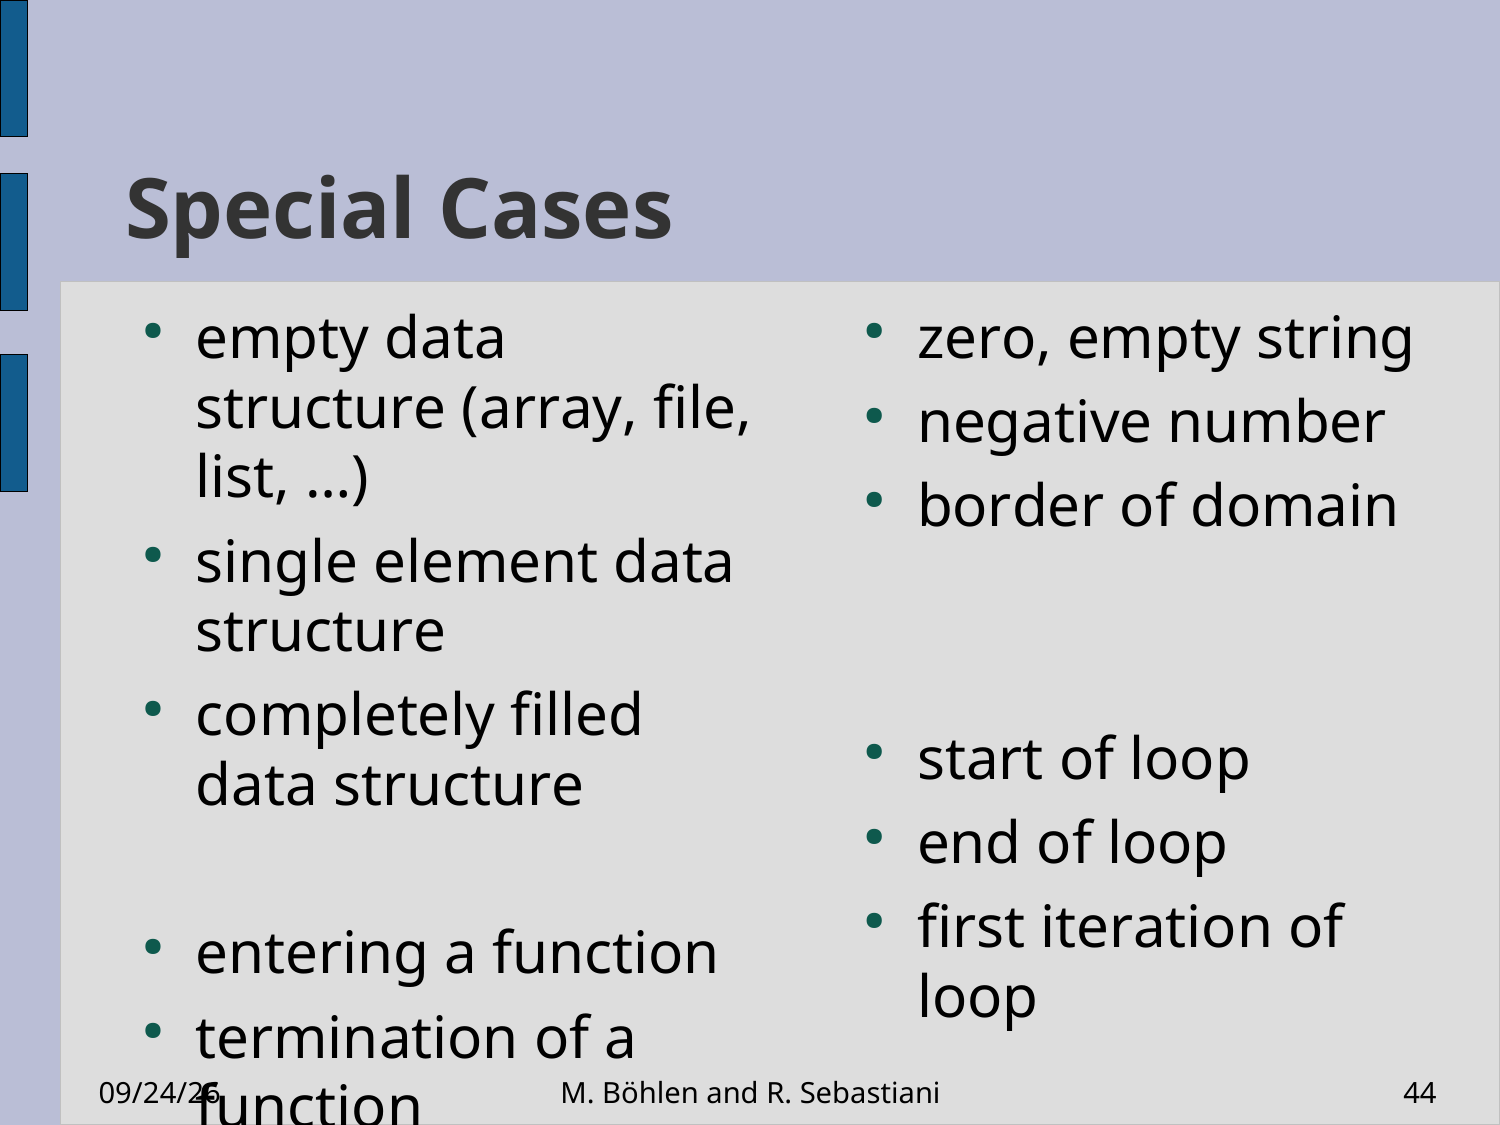

# Special Cases
empty data structure (array, file, list, …)
single element data structure
completely filled data structure
entering a function
termination of a function
zero, empty string
negative number
border of domain
start of loop
end of loop
first iteration of loop
M. Böhlen and R. Sebastiani
44